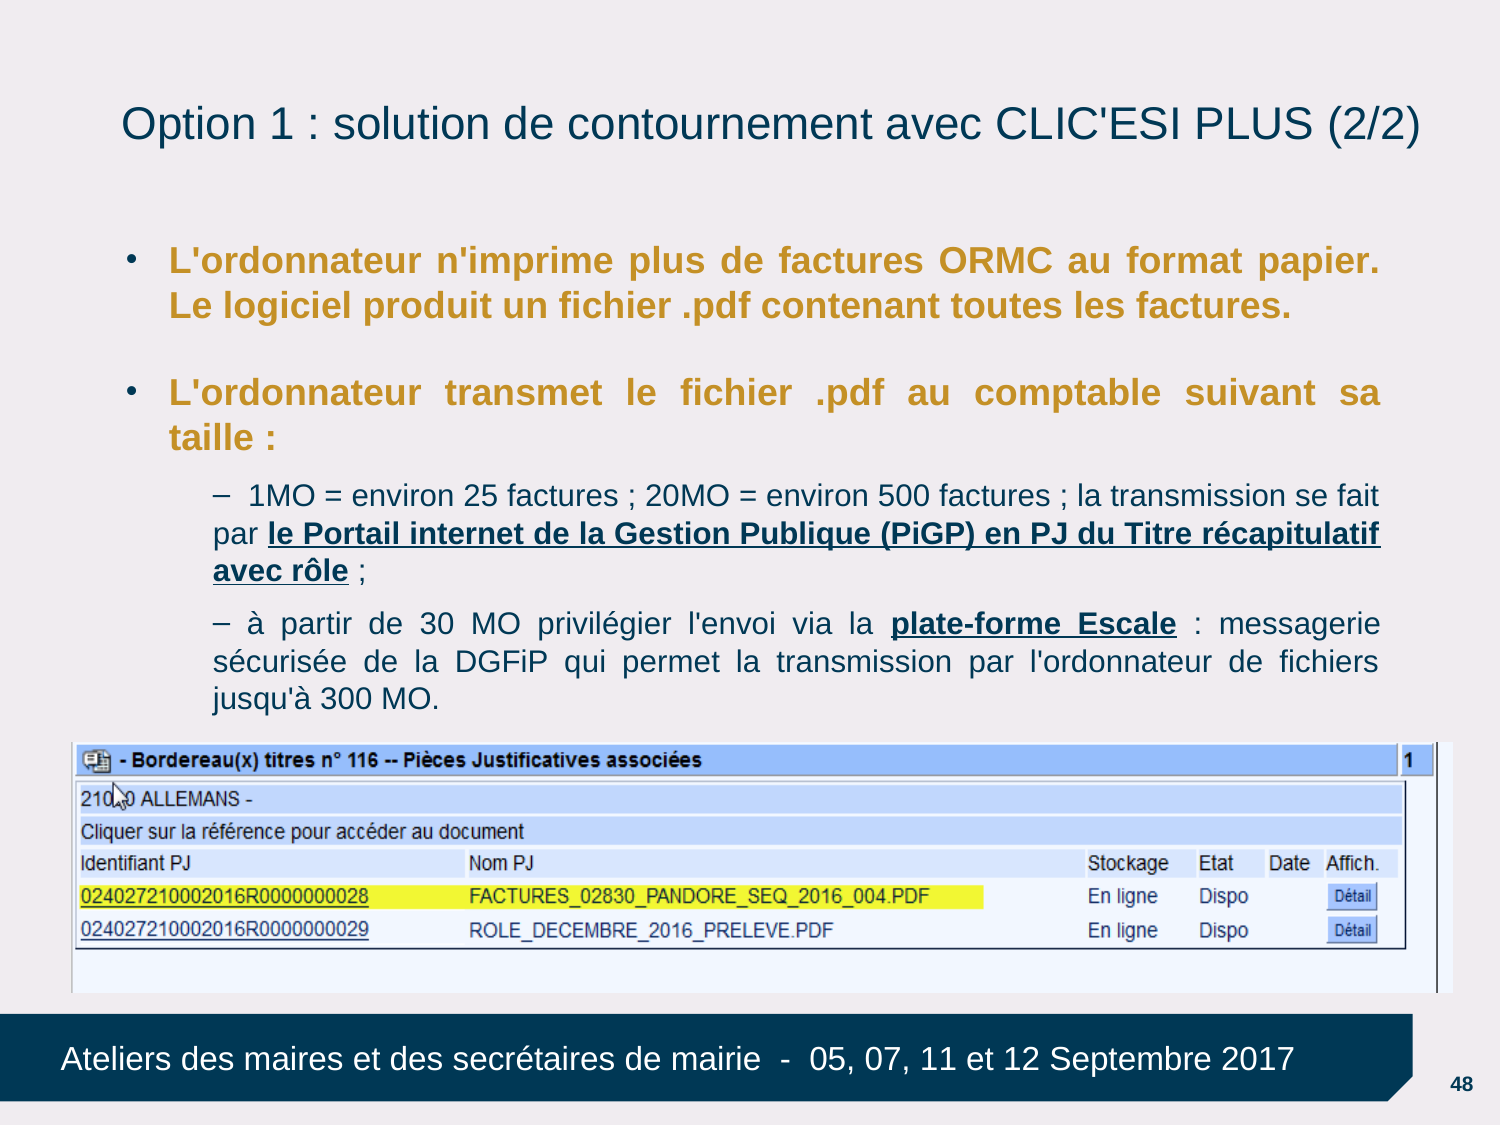

# Option 1 : solution de contournement avec CLIC'ESI PLUS (2/2)
L'ordonnateur n'imprime plus de factures ORMC au format papier. Le logiciel produit un fichier .pdf contenant toutes les factures.
L'ordonnateur transmet le fichier .pdf au comptable suivant sa taille :
 1MO = environ 25 factures ; 20MO = environ 500 factures ; la transmission se fait par le Portail internet de la Gestion Publique (PiGP) en PJ du Titre récapitulatif avec rôle ;
 à partir de 30 MO privilégier l'envoi via la plate-forme Escale : messagerie sécurisée de la DGFiP qui permet la transmission par l'ordonnateur de fichiers jusqu'à 300 MO.